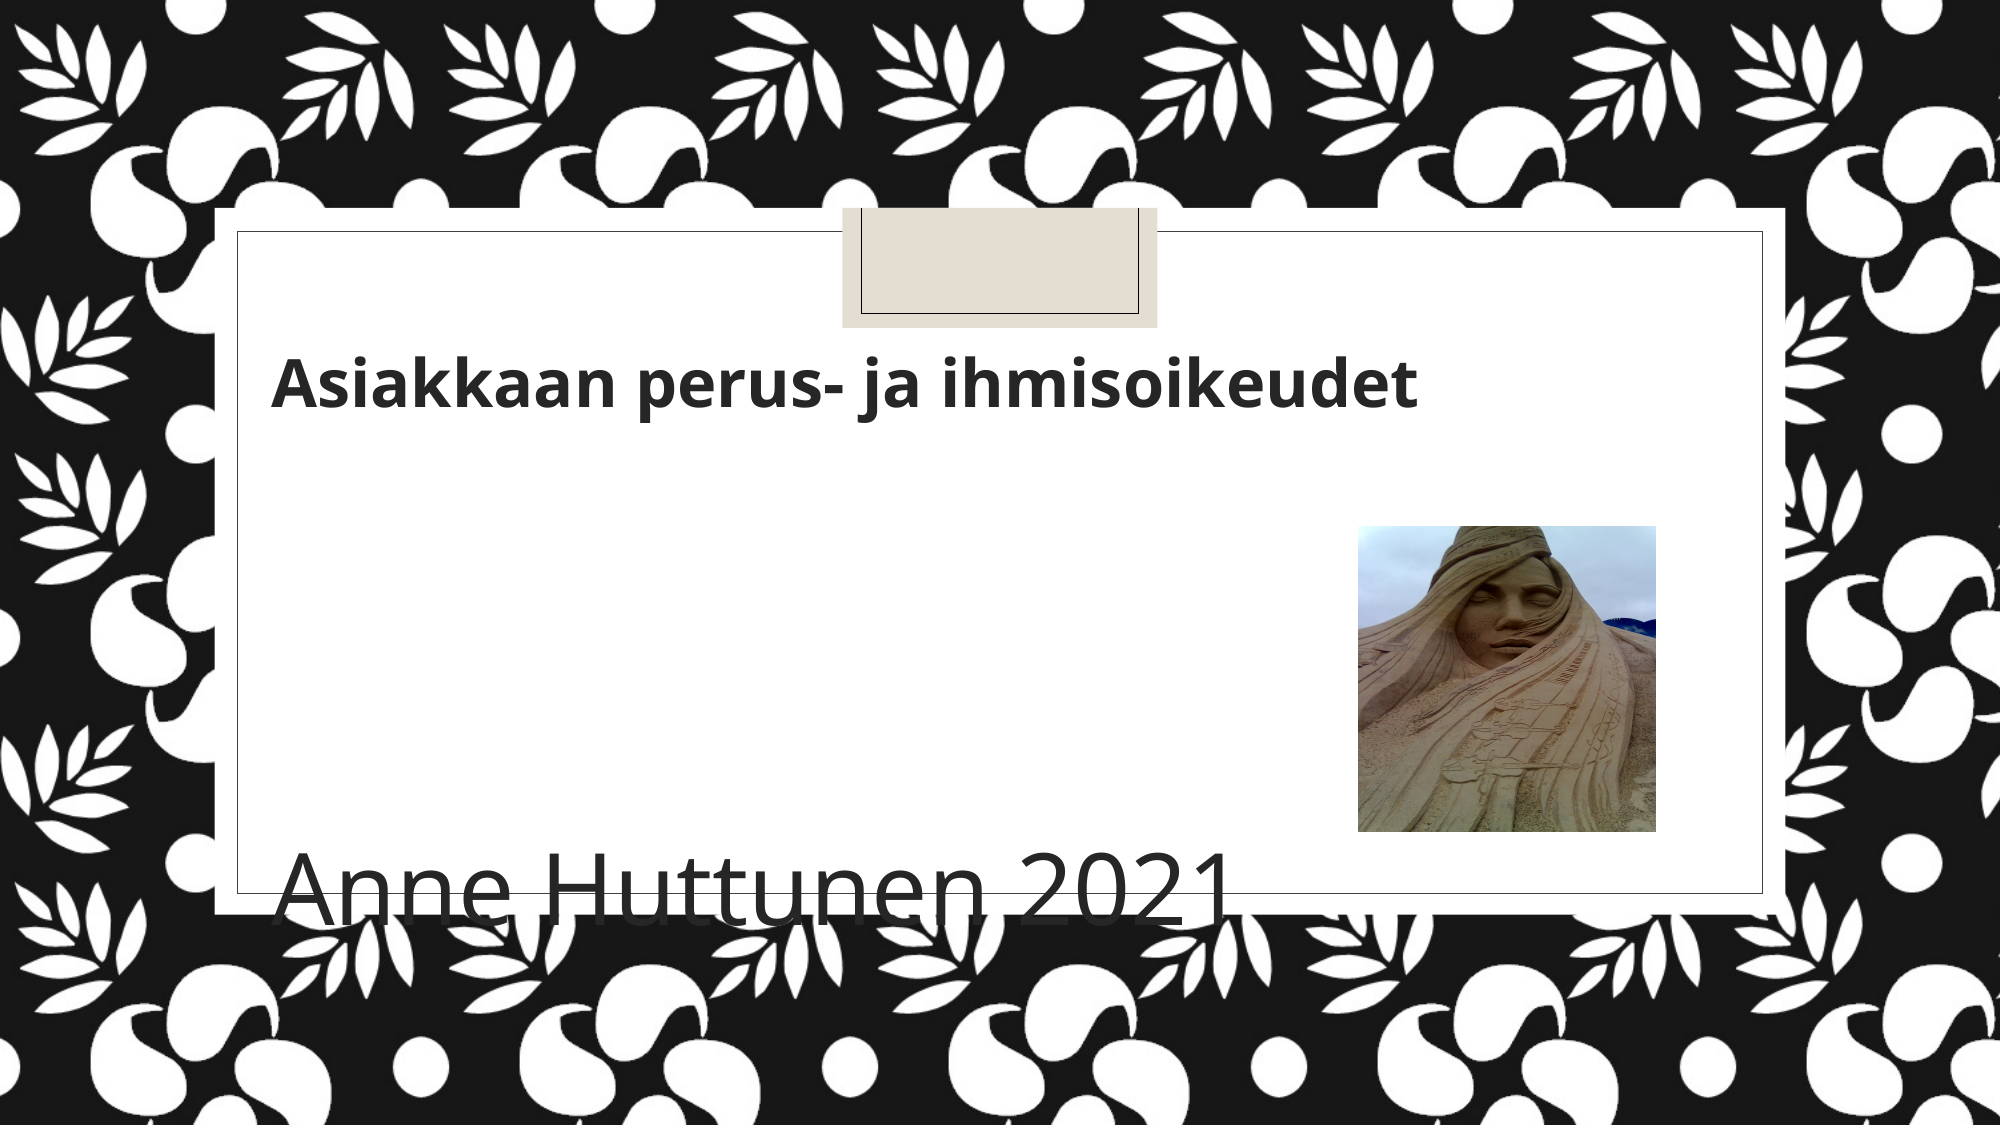

# Asiakkaan perus- ja ihmisoikeudet
Anne Huttunen 2021